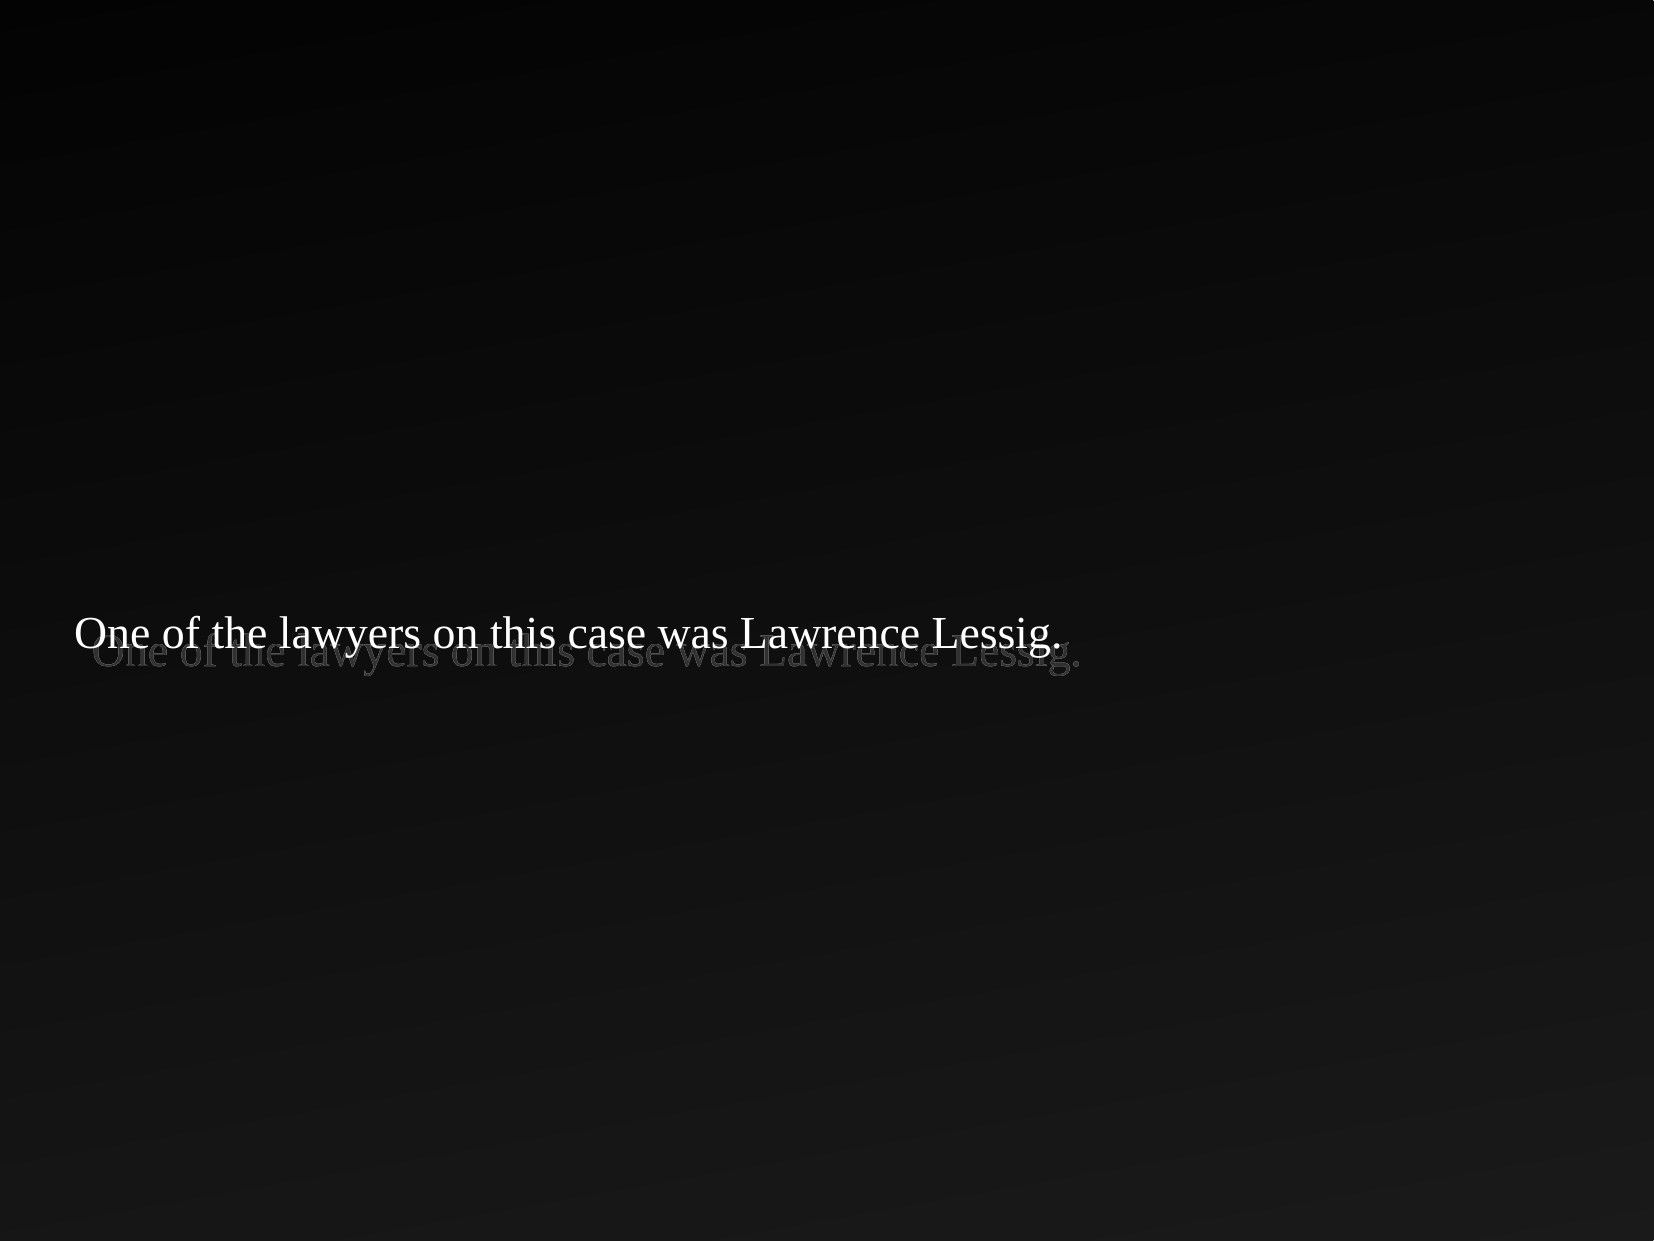

One of the lawyers on this case was Lawrence Lessig.